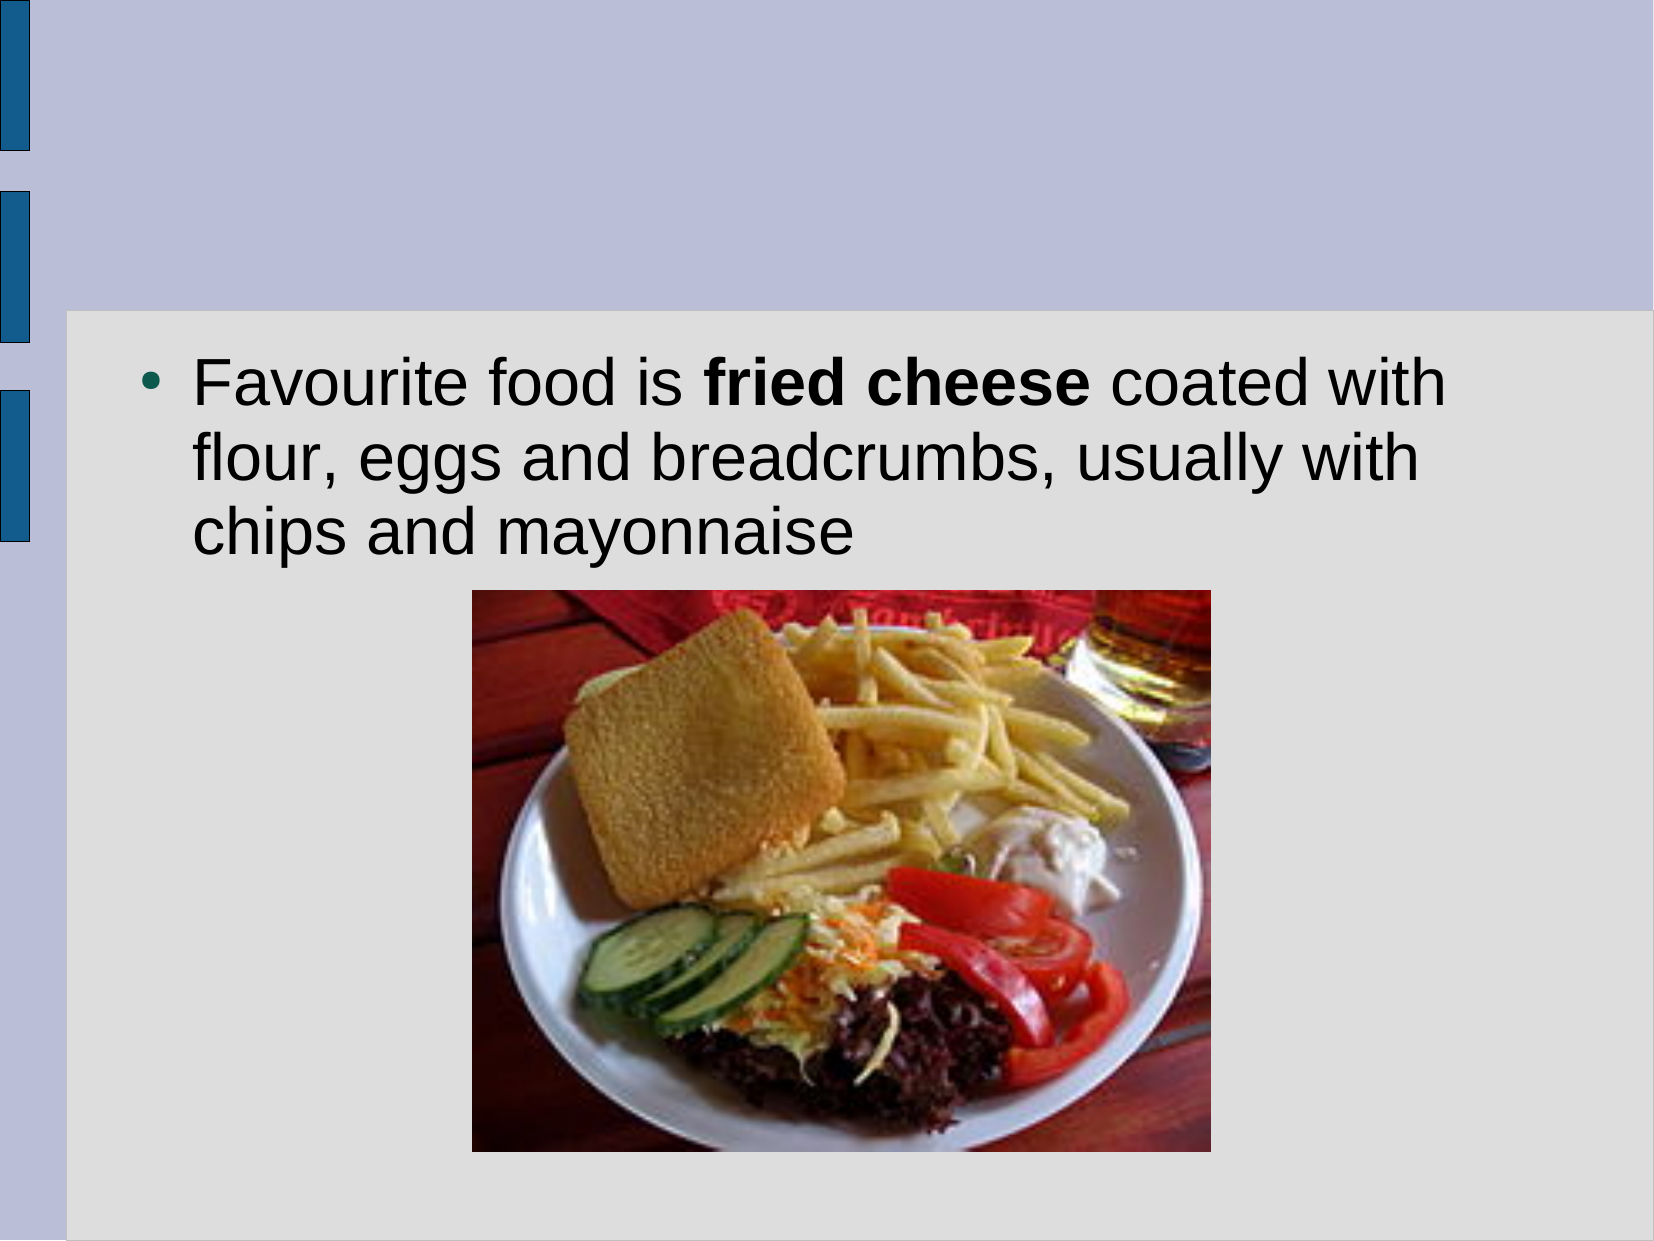

# Favourite food is fried cheese coated with flour, eggs and breadcrumbs, usually with chips and mayonnaise